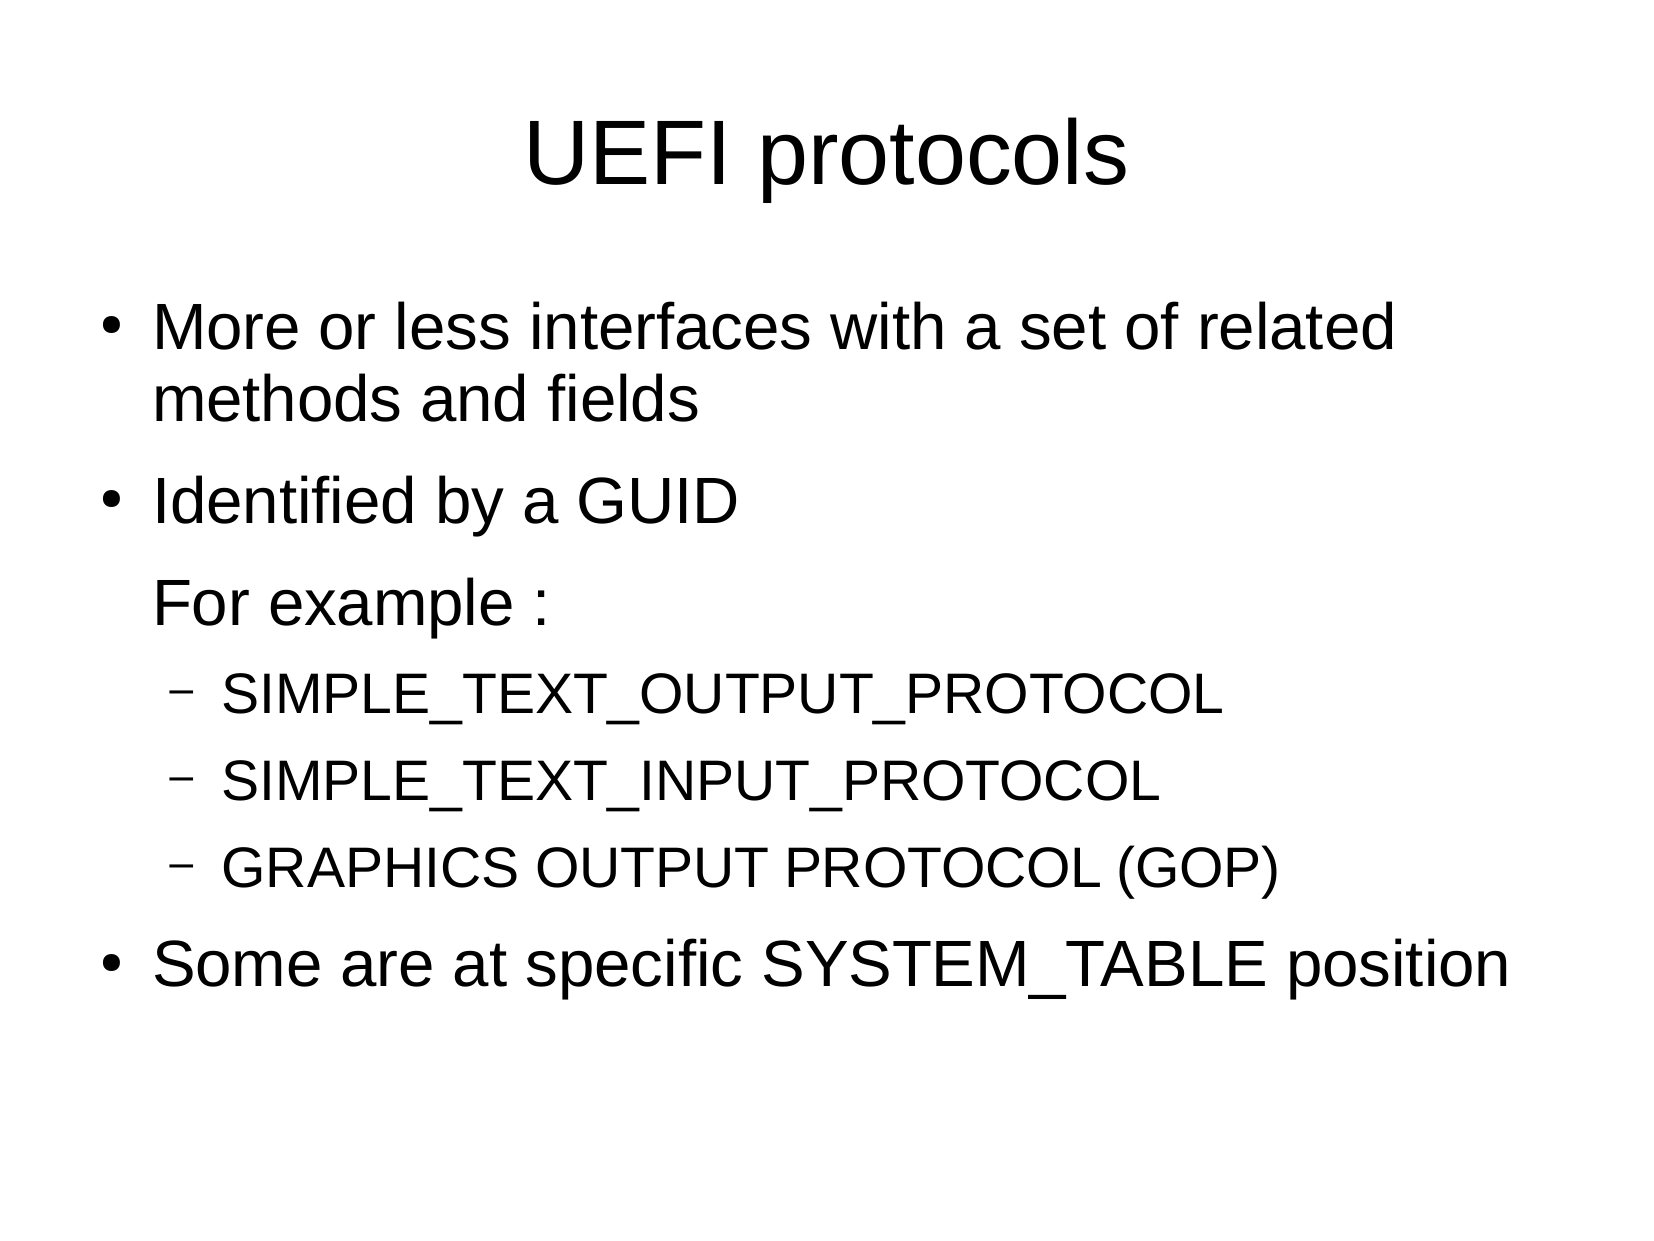

# UEFI protocols
More or less interfaces with a set of related methods and fields
Identified by a GUID
For example :
SIMPLE_TEXT_OUTPUT_PROTOCOL
SIMPLE_TEXT_INPUT_PROTOCOL
GRAPHICS OUTPUT PROTOCOL (GOP)
Some are at specific SYSTEM_TABLE position